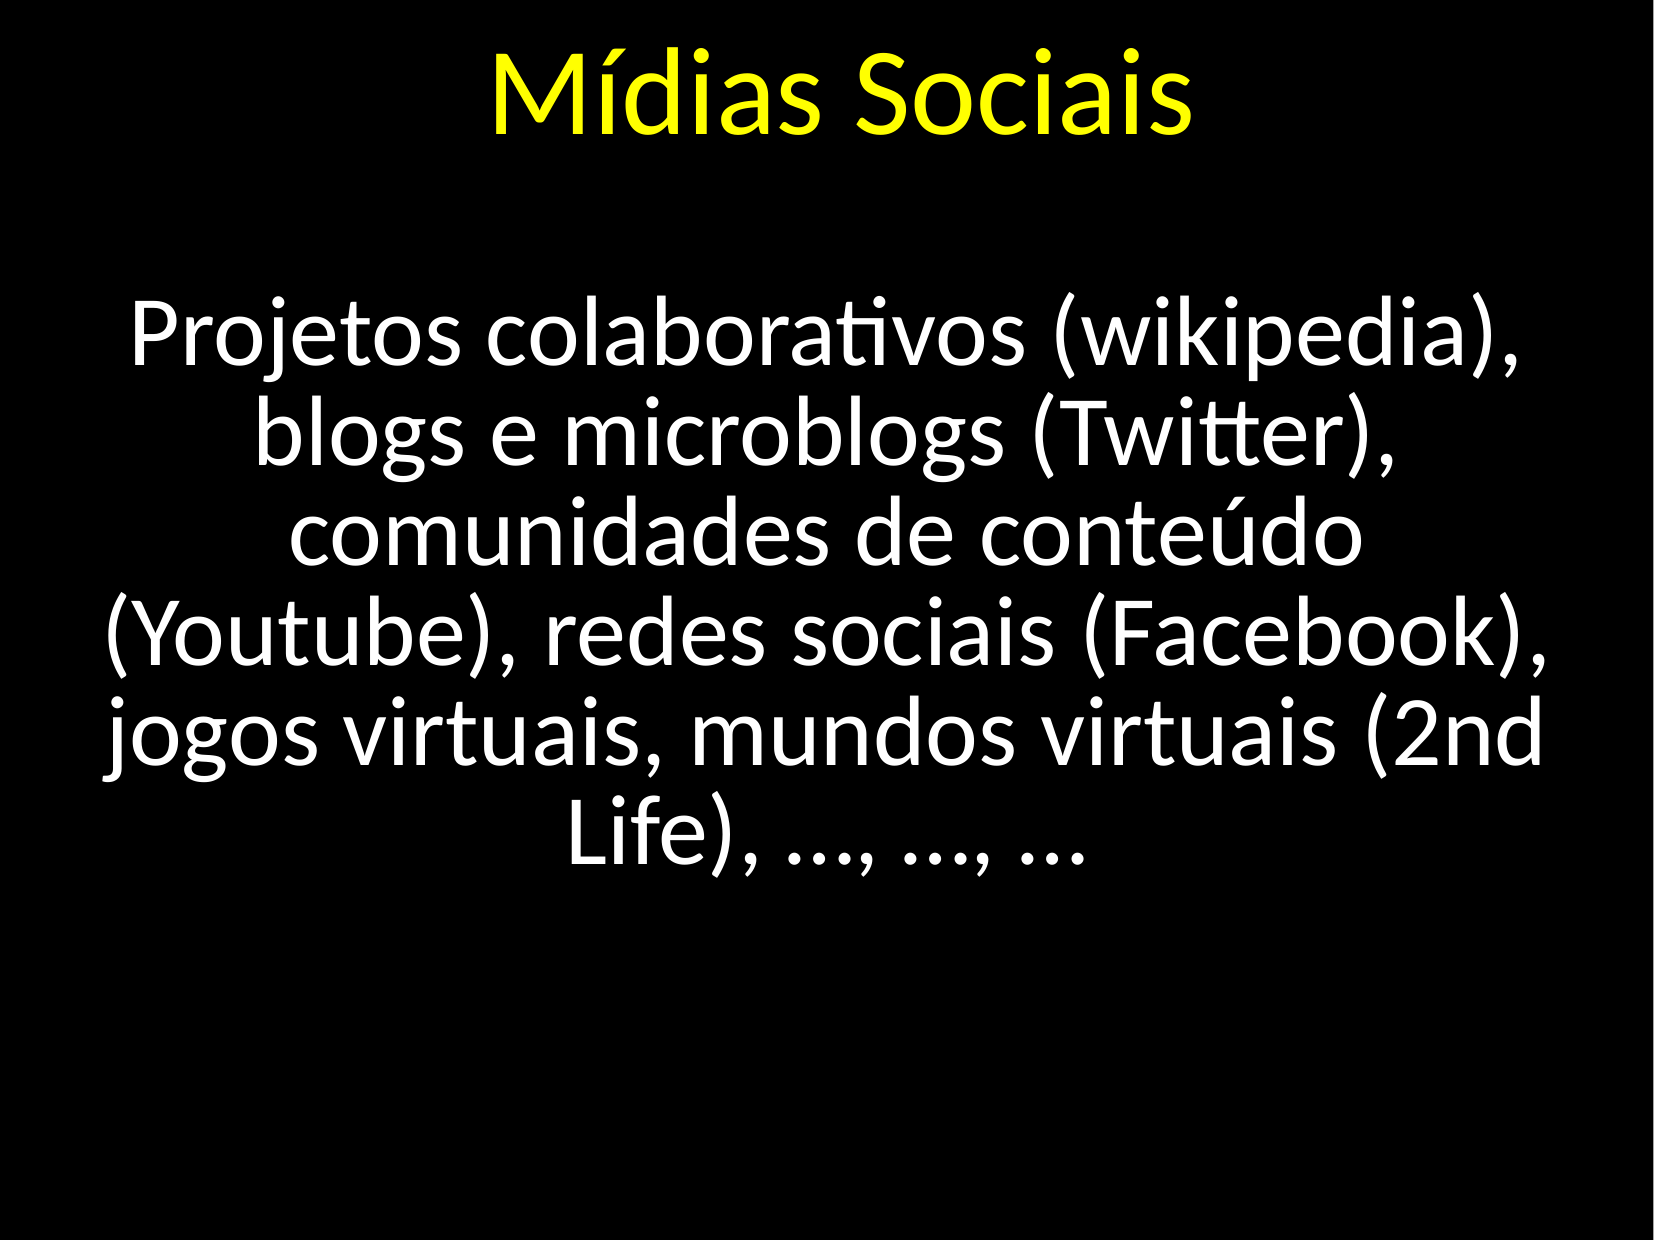

# Mídias Sociais
Projetos colaborativos (wikipedia), blogs e microblogs (Twitter), comunidades de conteúdo (Youtube), redes sociais (Facebook), jogos virtuais, mundos virtuais (2nd Life), …, …, …